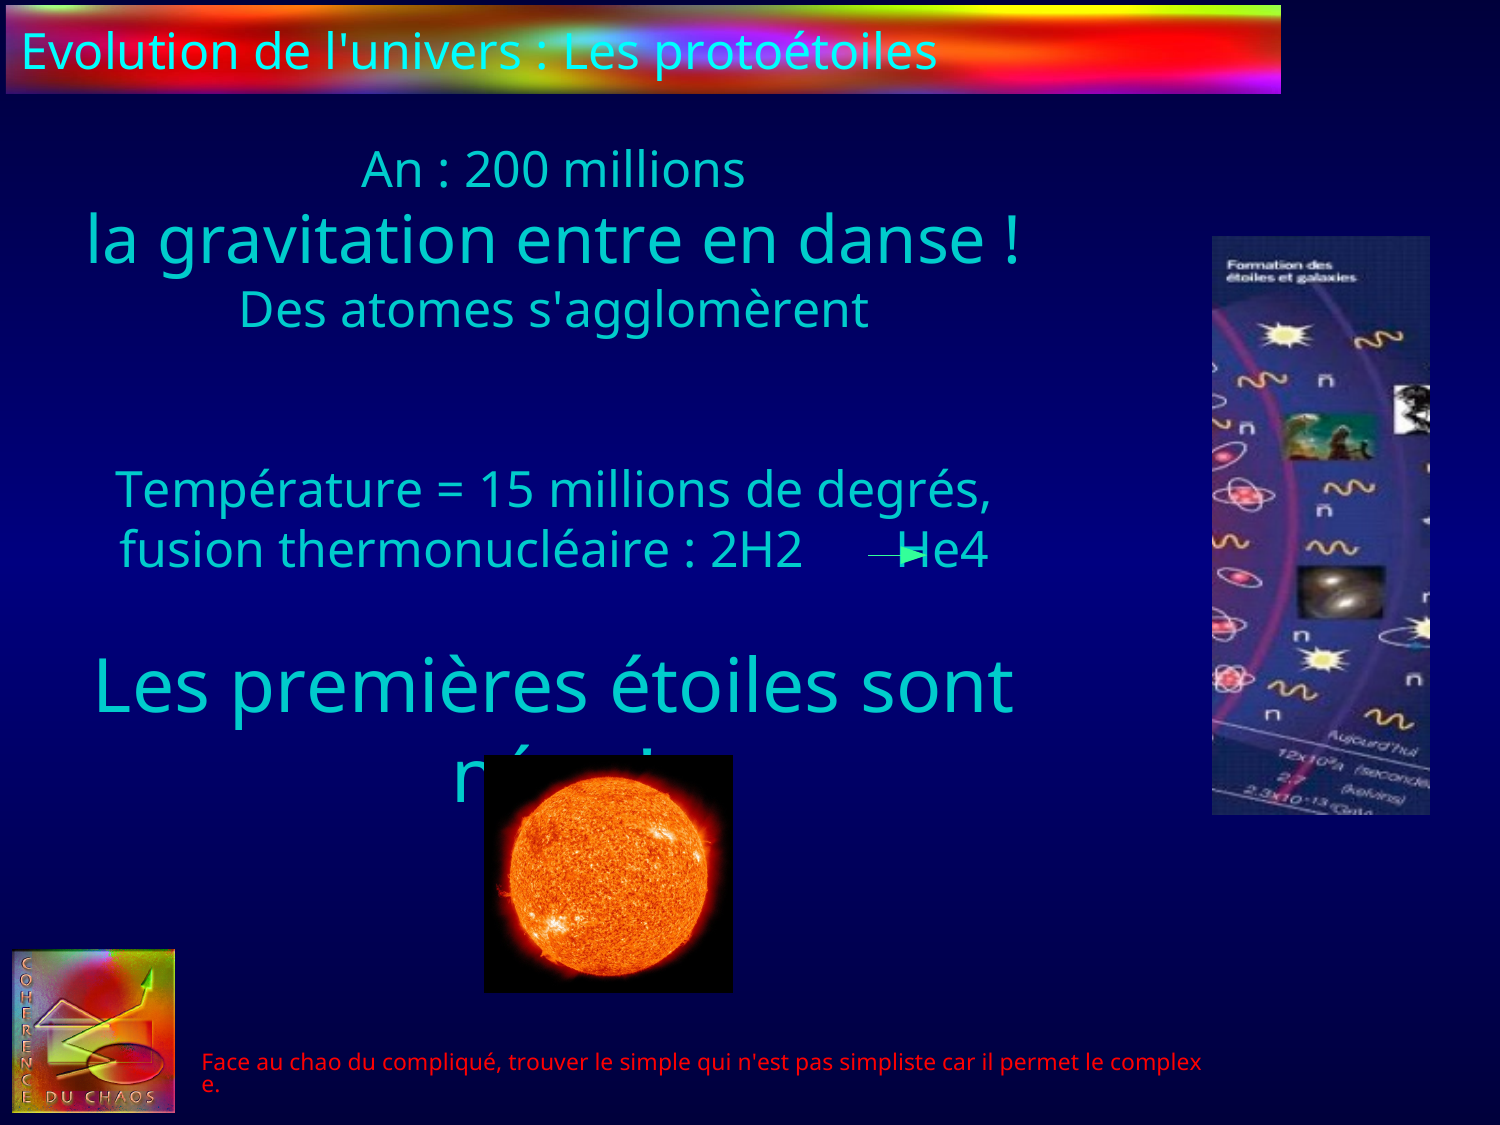

#
Evolution de l'univers : Les protoétoiles
An : 200 millions
la gravitation entre en danse !
Des atomes s'agglomèrent
Température = 15 millions de degrés,
fusion thermonucléaire : 2H2 He4
Les premières étoiles sont nées !
Face au chao du compliqué, trouver le simple qui n'est pas simpliste car il permet le complexe.